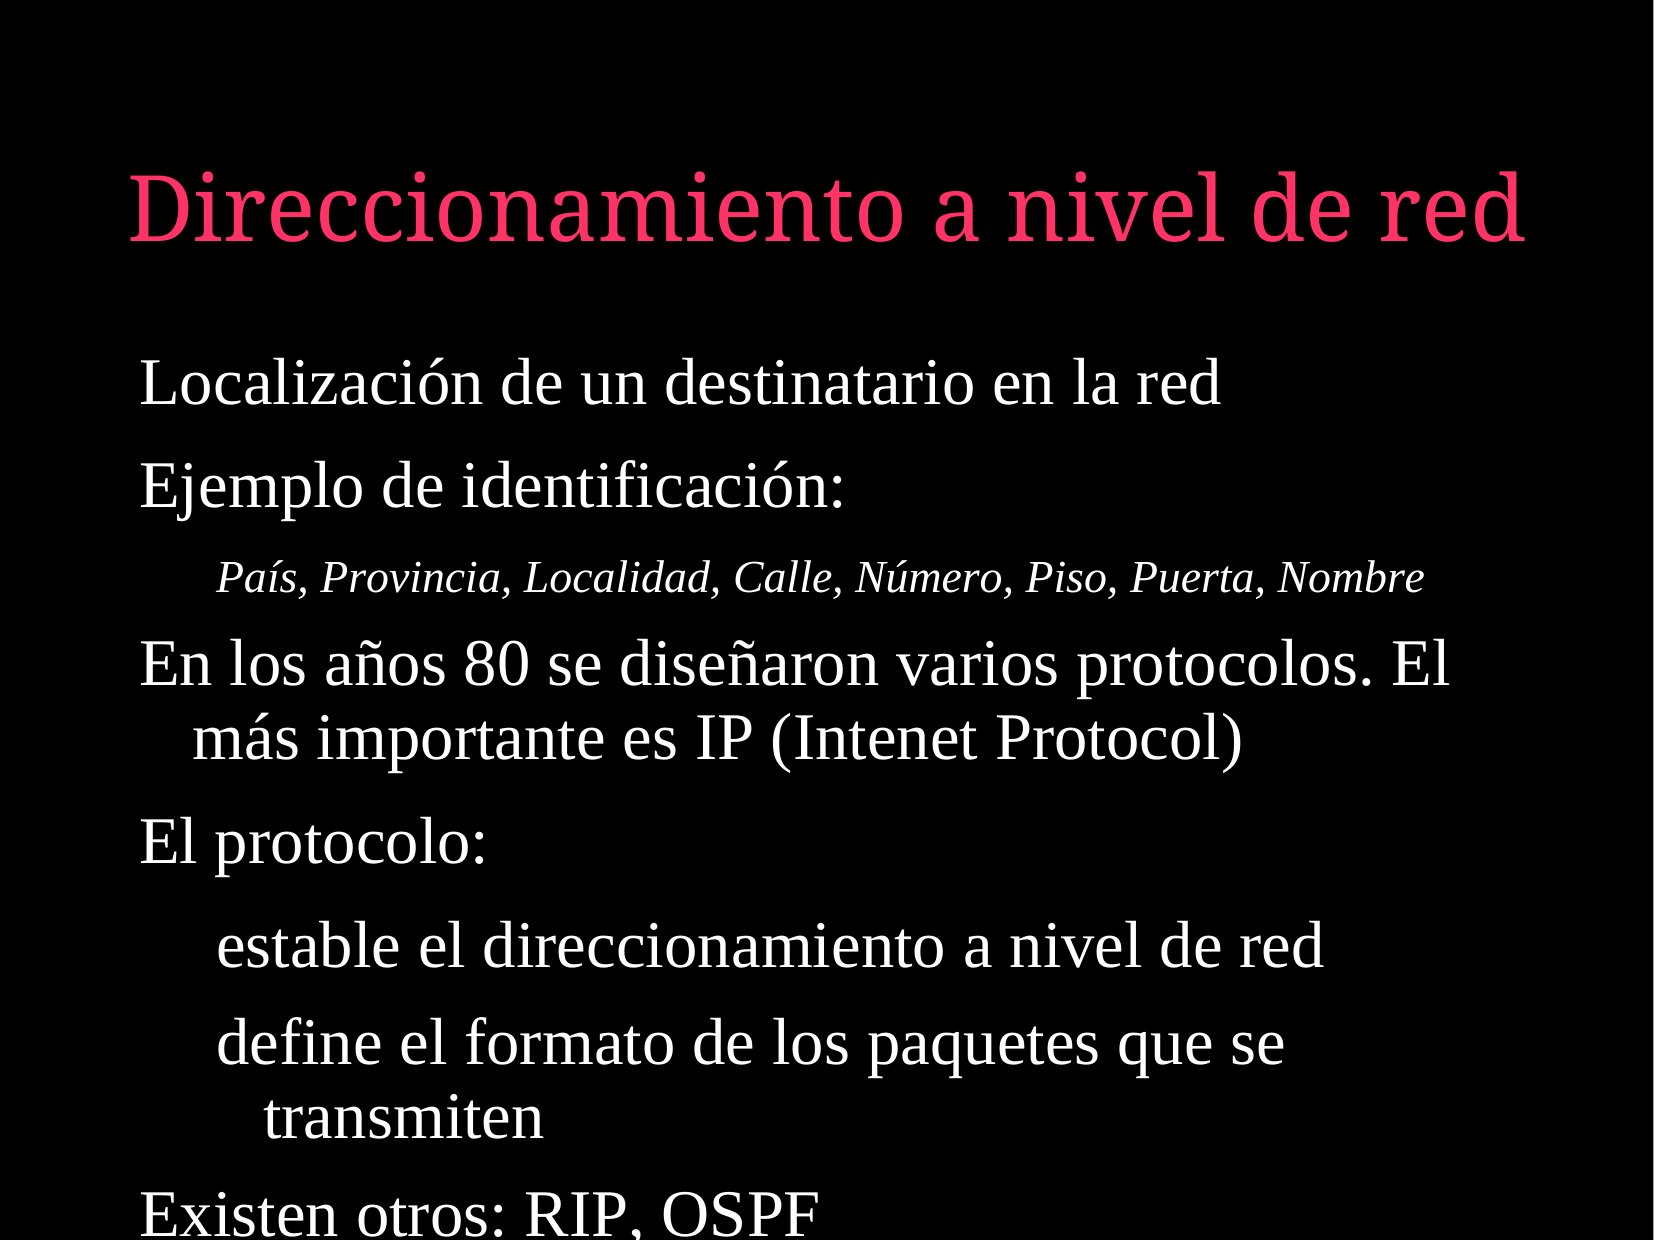

# Direccionamiento a nivel de red
Localización de un destinatario en la red
Ejemplo de identificación:
País, Provincia, Localidad, Calle, Número, Piso, Puerta, Nombre
En los años 80 se diseñaron varios protocolos. El más importante es IP (Intenet Protocol)
El protocolo:
estable el direccionamiento a nivel de red
define el formato de los paquetes que se transmiten
Existen otros: RIP, OSPF